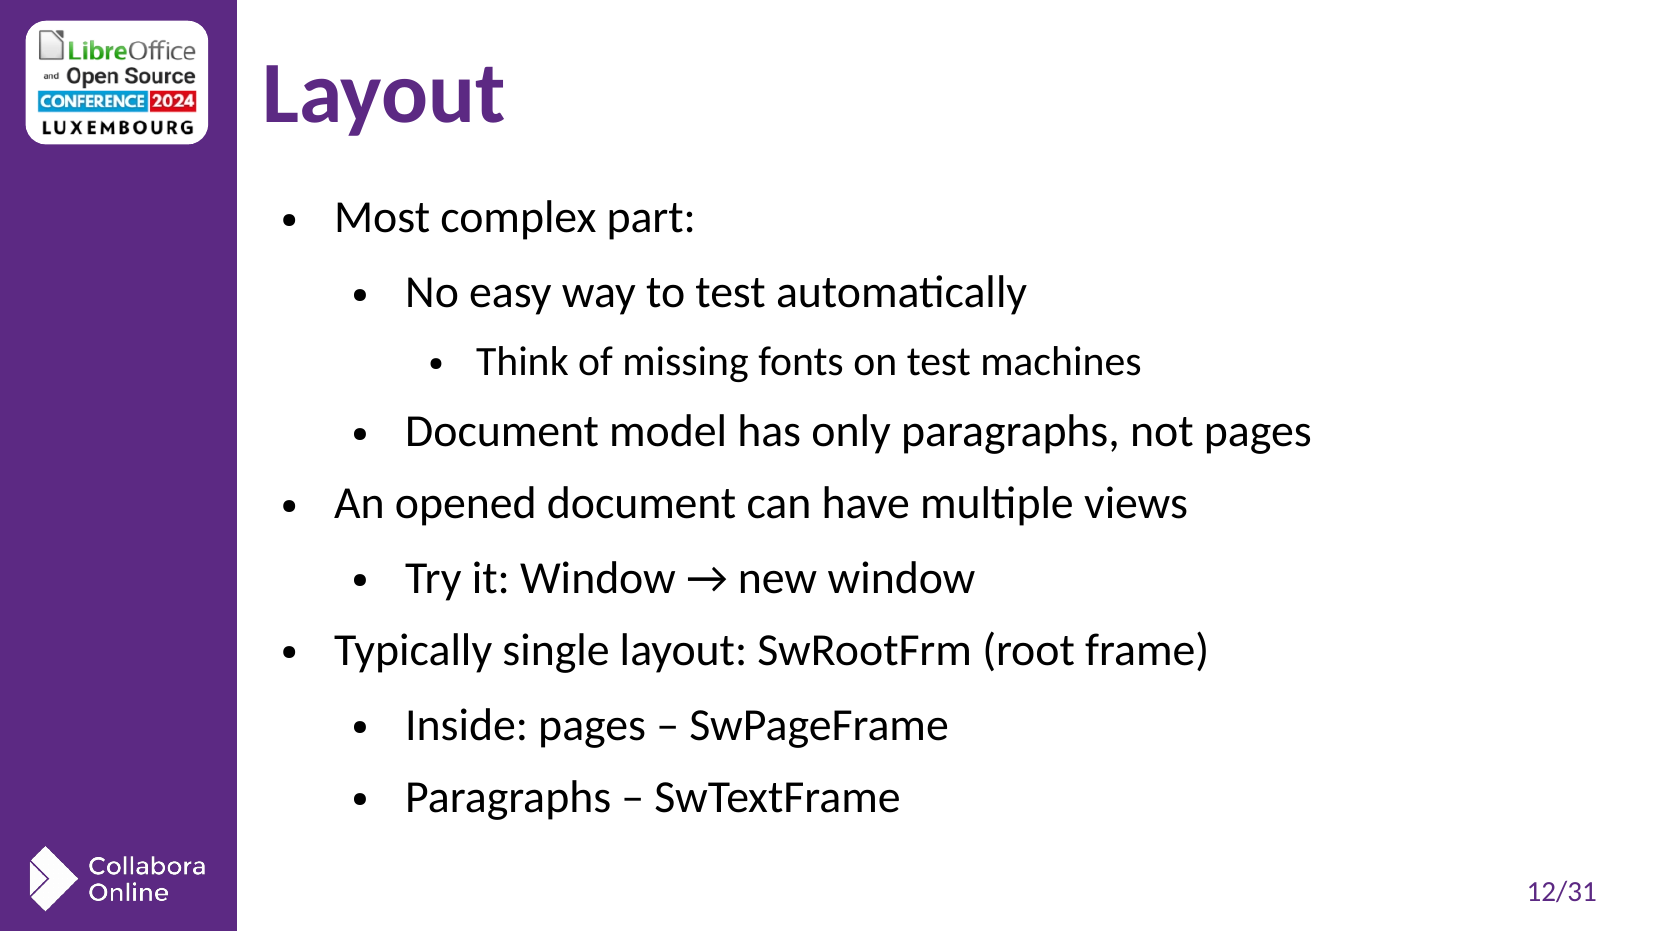

# Layout
Most complex part:
No easy way to test automatically
Think of missing fonts on test machines
Document model has only paragraphs, not pages
An opened document can have multiple views
Try it: Window → new window
Typically single layout: SwRootFrm (root frame)
Inside: pages – SwPageFrame
Paragraphs – SwTextFrame
12